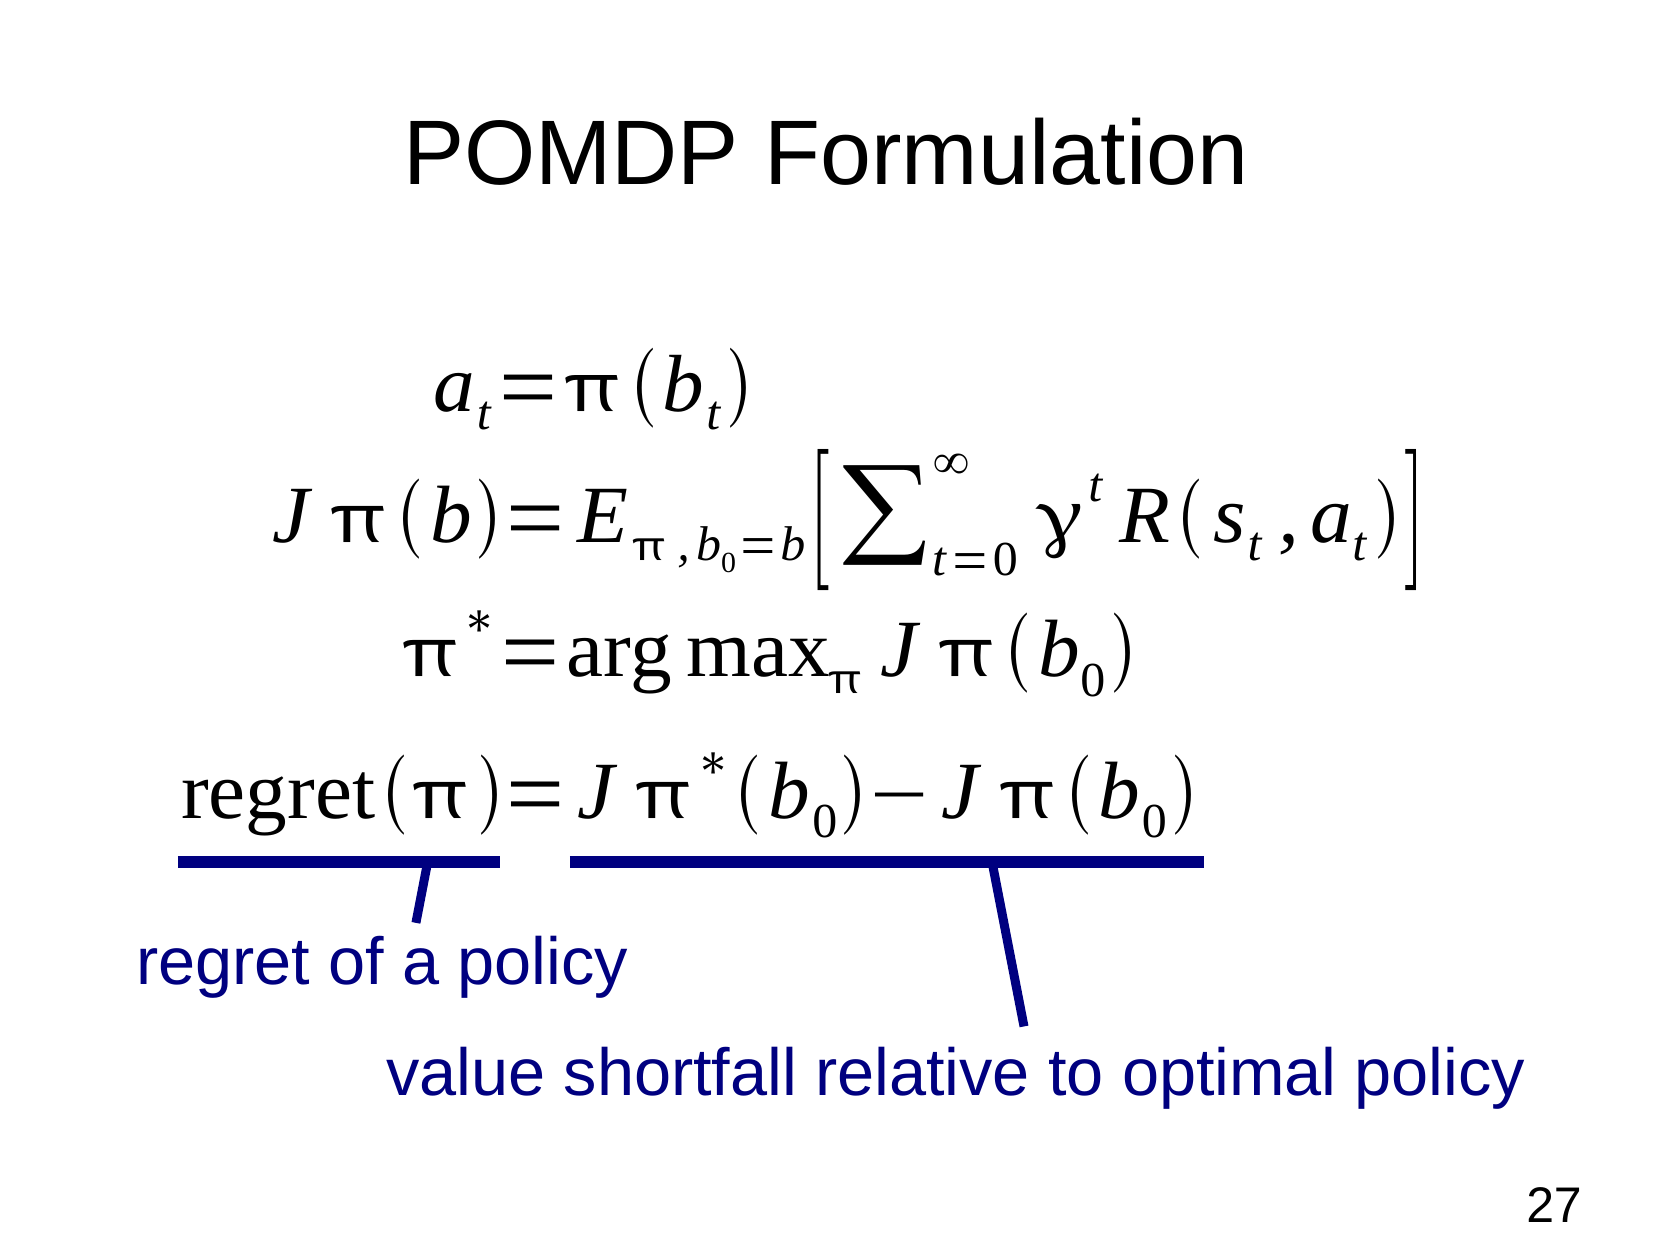

# POMDP Formulation
regret of a policy
value shortfall relative to optimal policy